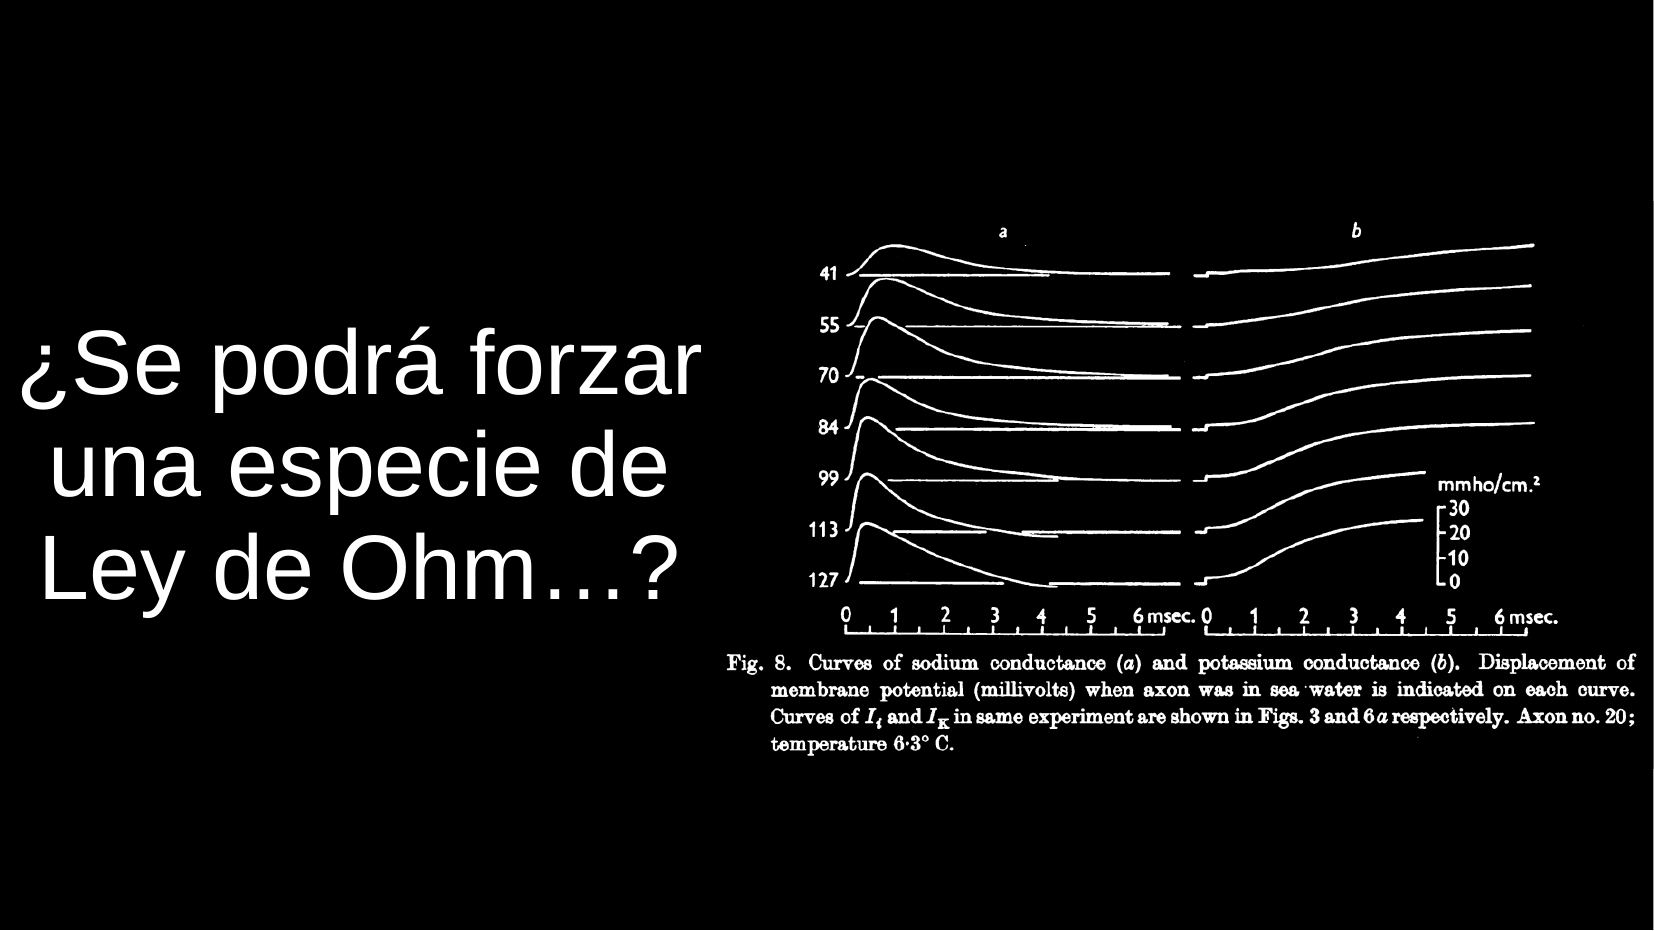

# ¿Se podrá forzar una especie de Ley de Ohm…?